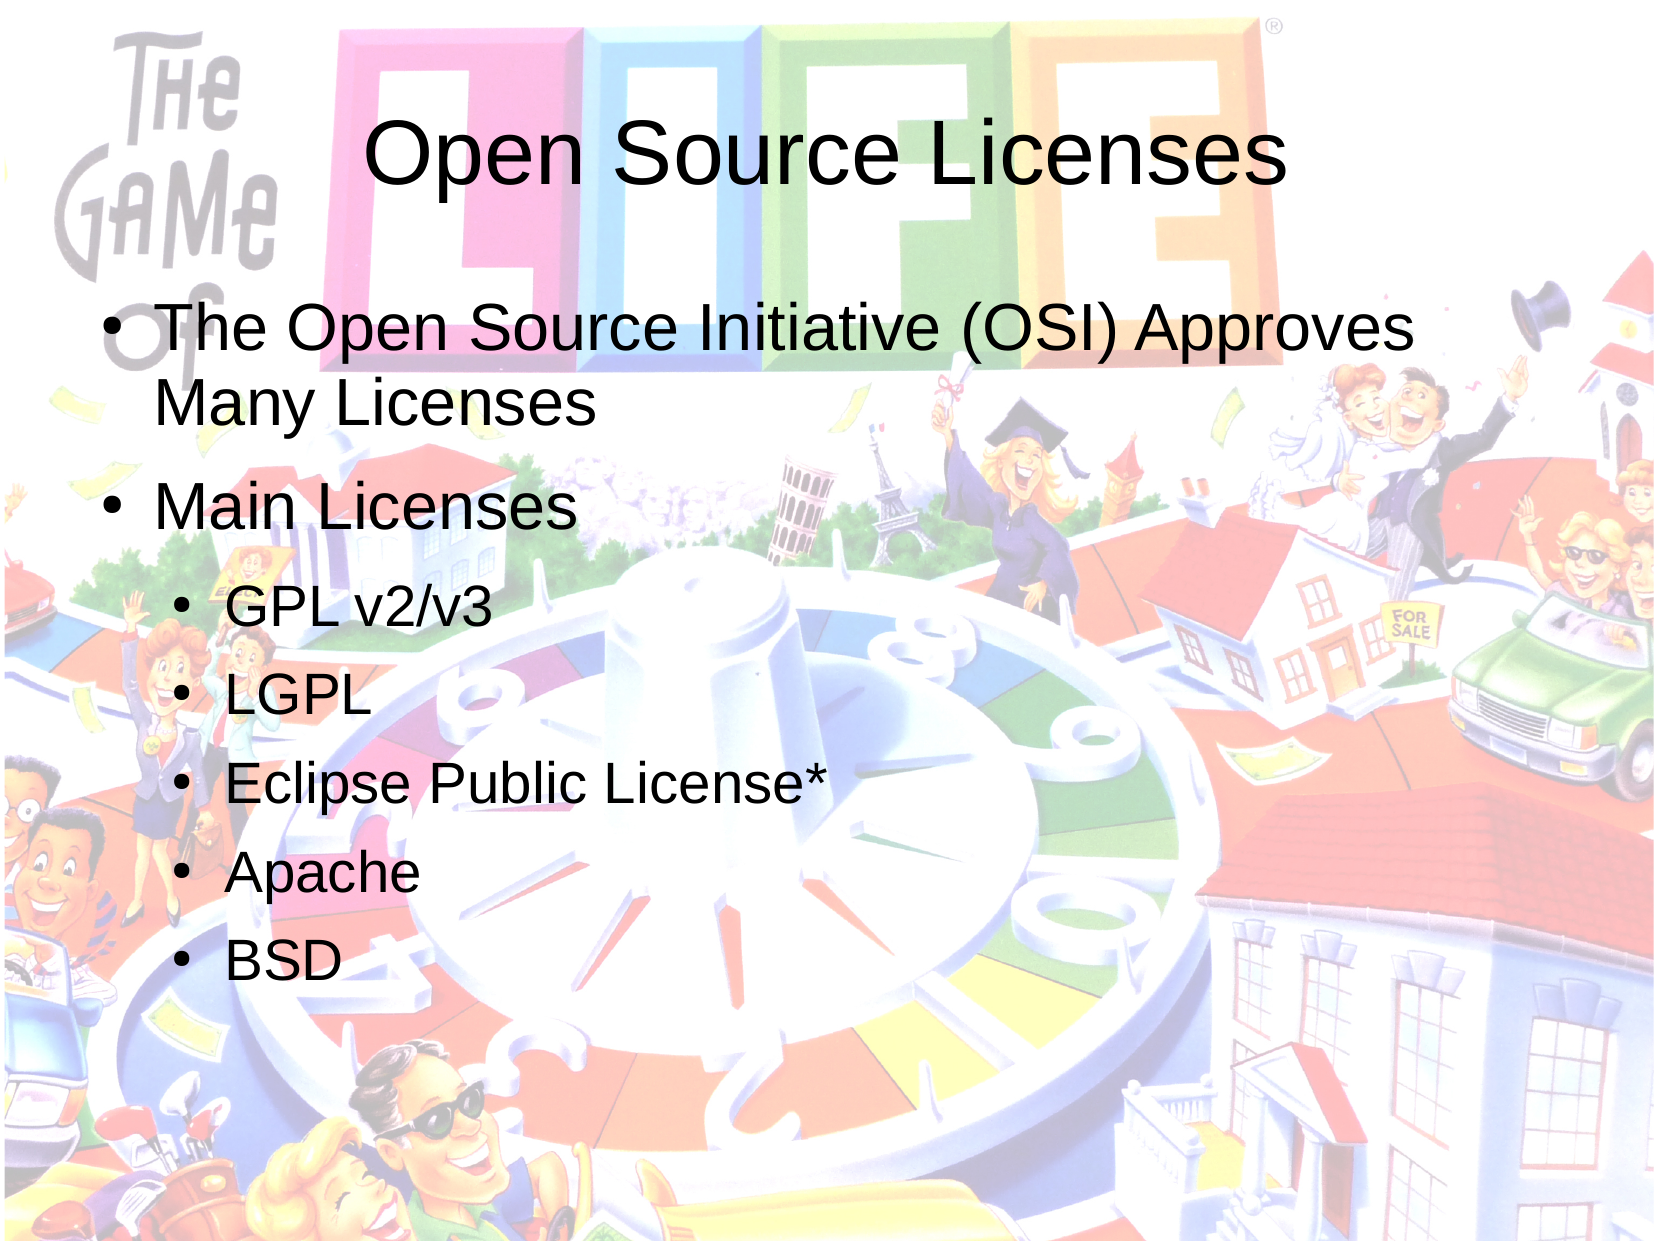

# Open Source Licenses
The Open Source Initiative (OSI) Approves Many Licenses
Main Licenses
GPL v2/v3
LGPL
Eclipse Public License*
Apache
BSD